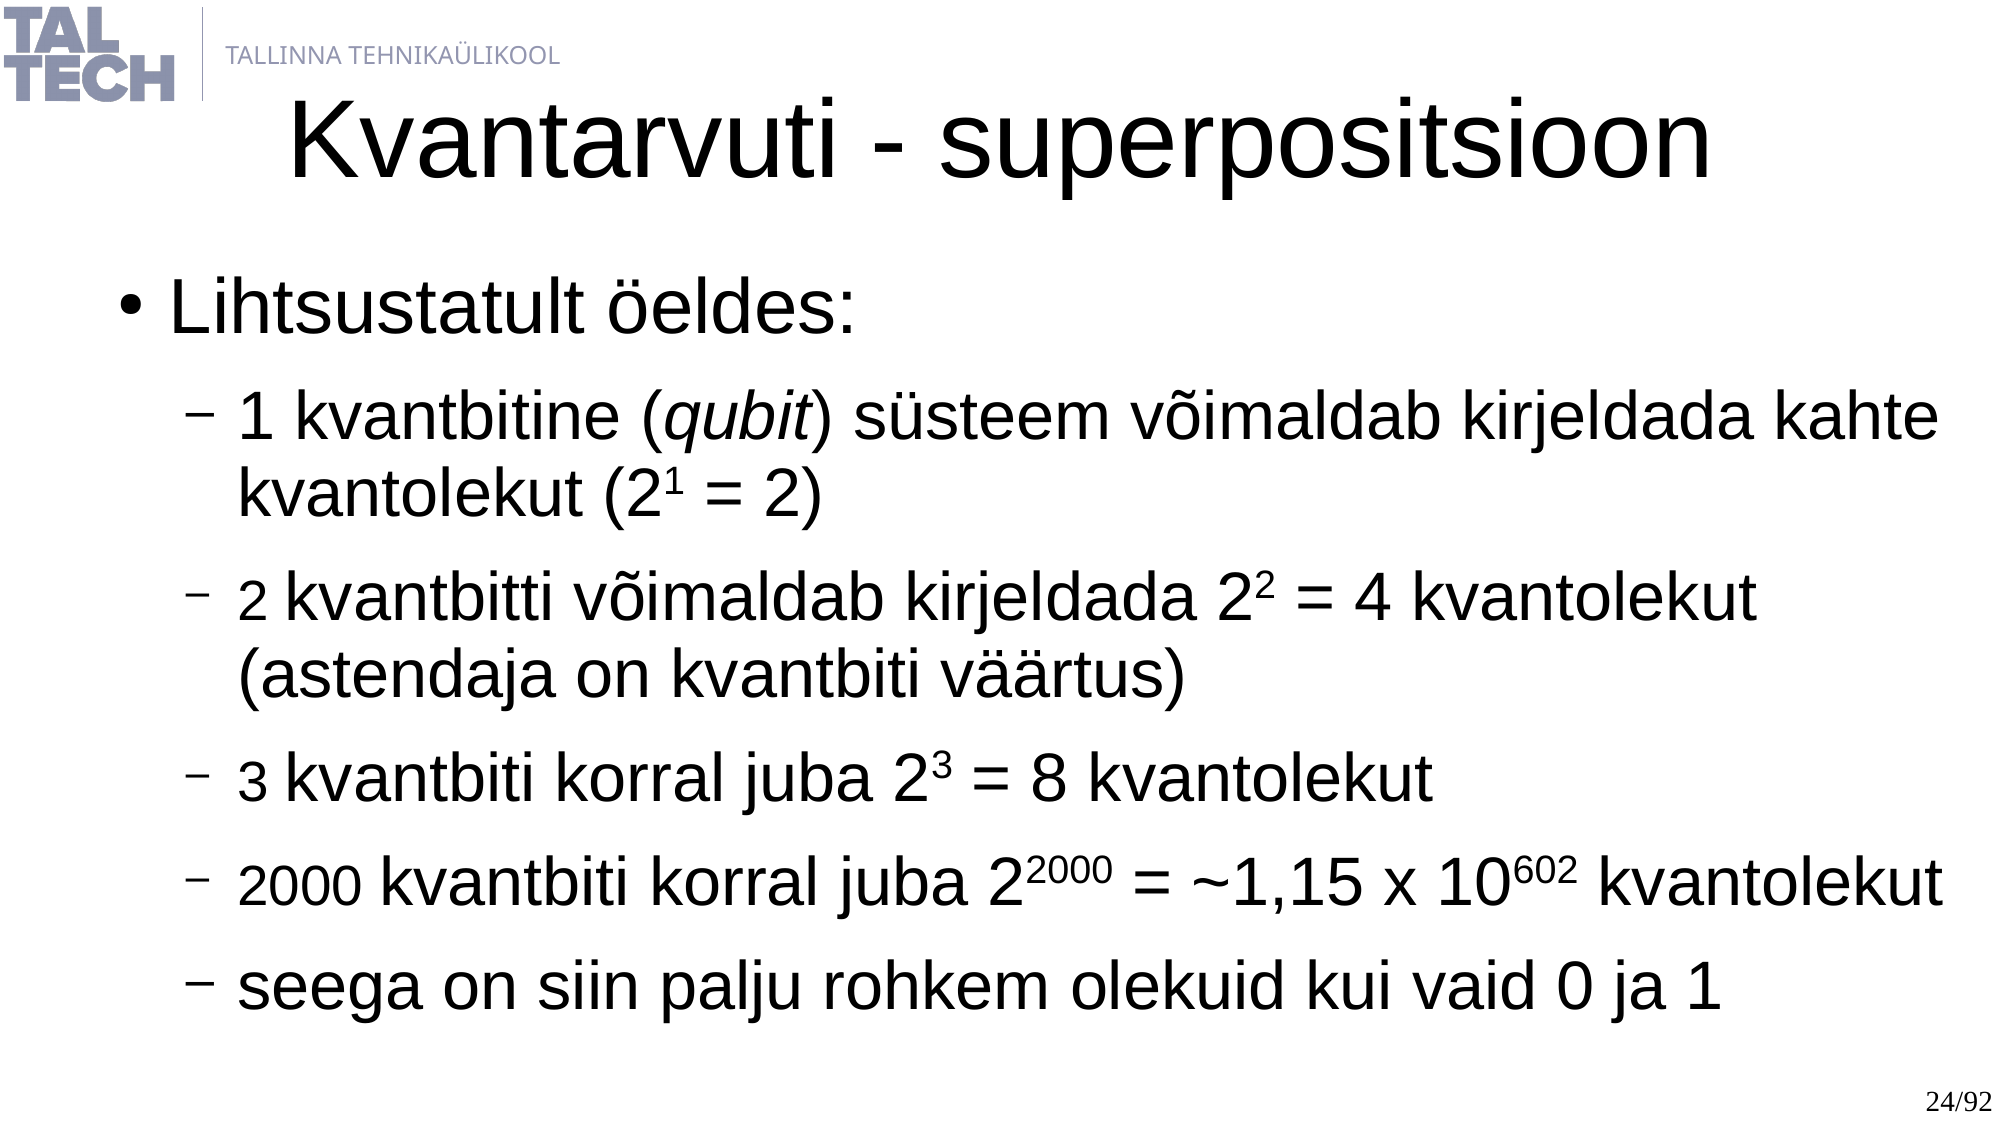

# Kvantarvuti - superpositsioon
Lihtsustatult öeldes:
1 kvantbitine (qubit) süsteem võimaldab kirjeldada kahte kvantolekut (21 = 2)
2 kvantbitti võimaldab kirjeldada 22 = 4 kvantolekut (astendaja on kvantbiti väärtus)
3 kvantbiti korral juba 23 = 8 kvantolekut
2000 kvantbiti korral juba 22000 = ~1,15 x 10602 kvantolekut
seega on siin palju rohkem olekuid kui vaid 0 ja 1
24